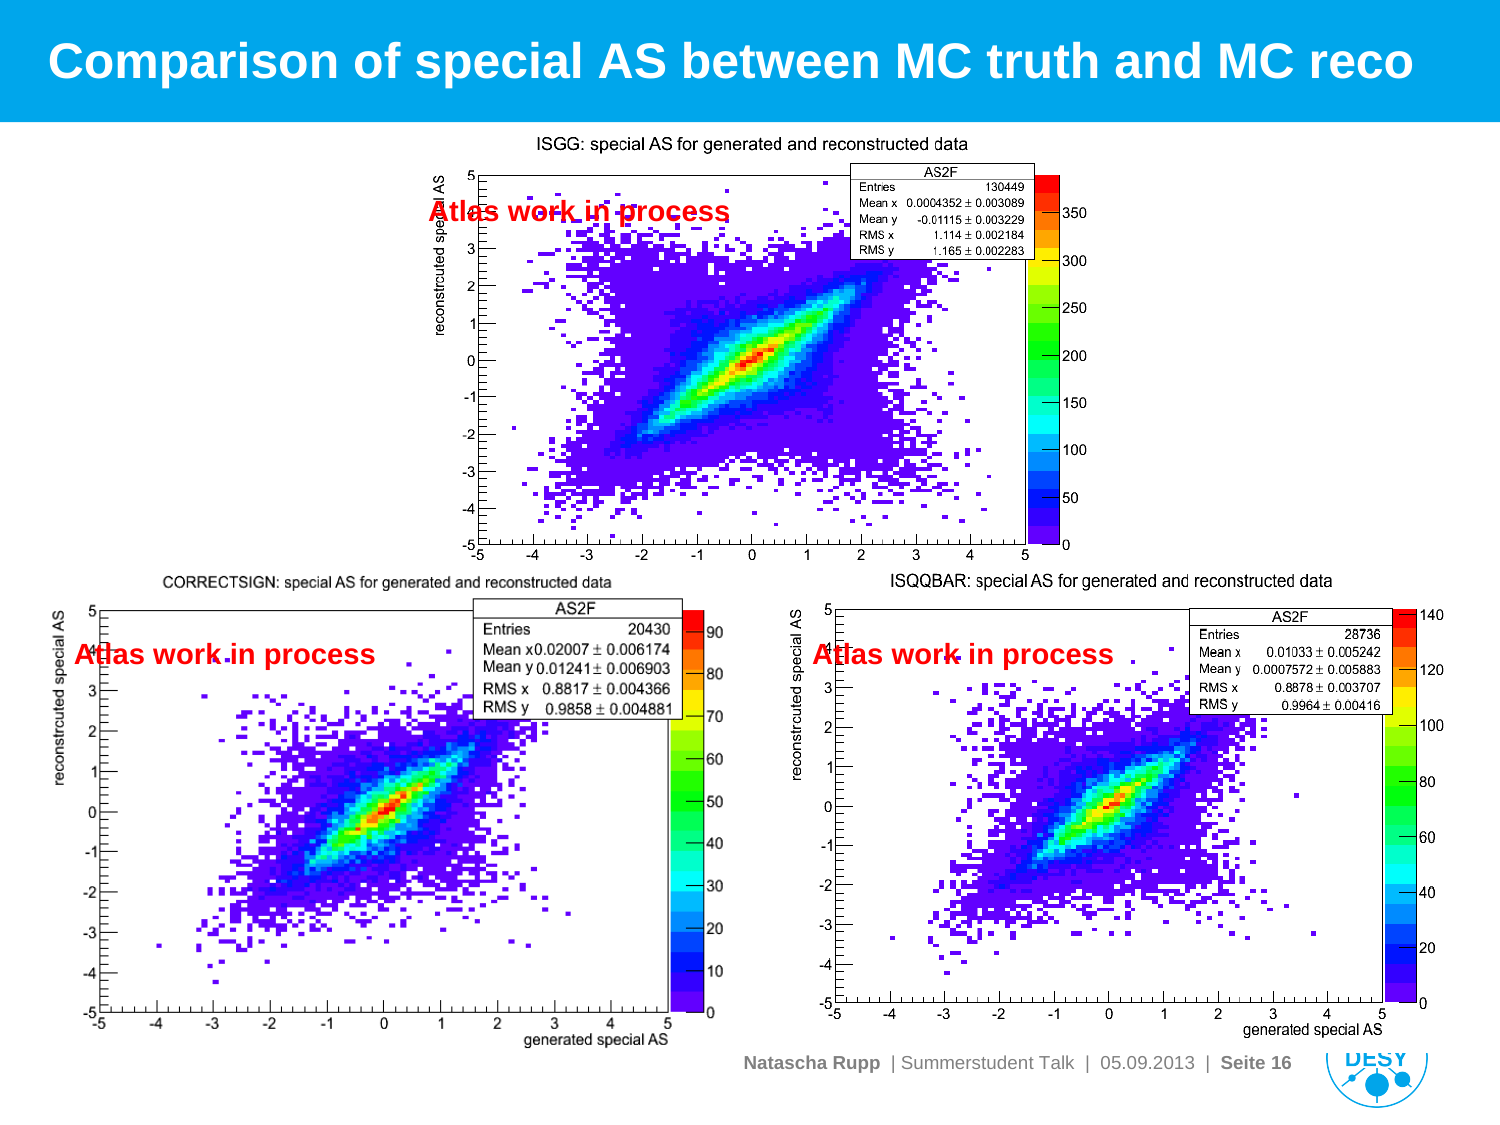

# Comparison of special AS between MC truth and MC reco
Atlas work in process
Atlas work in process
Atlas work in process